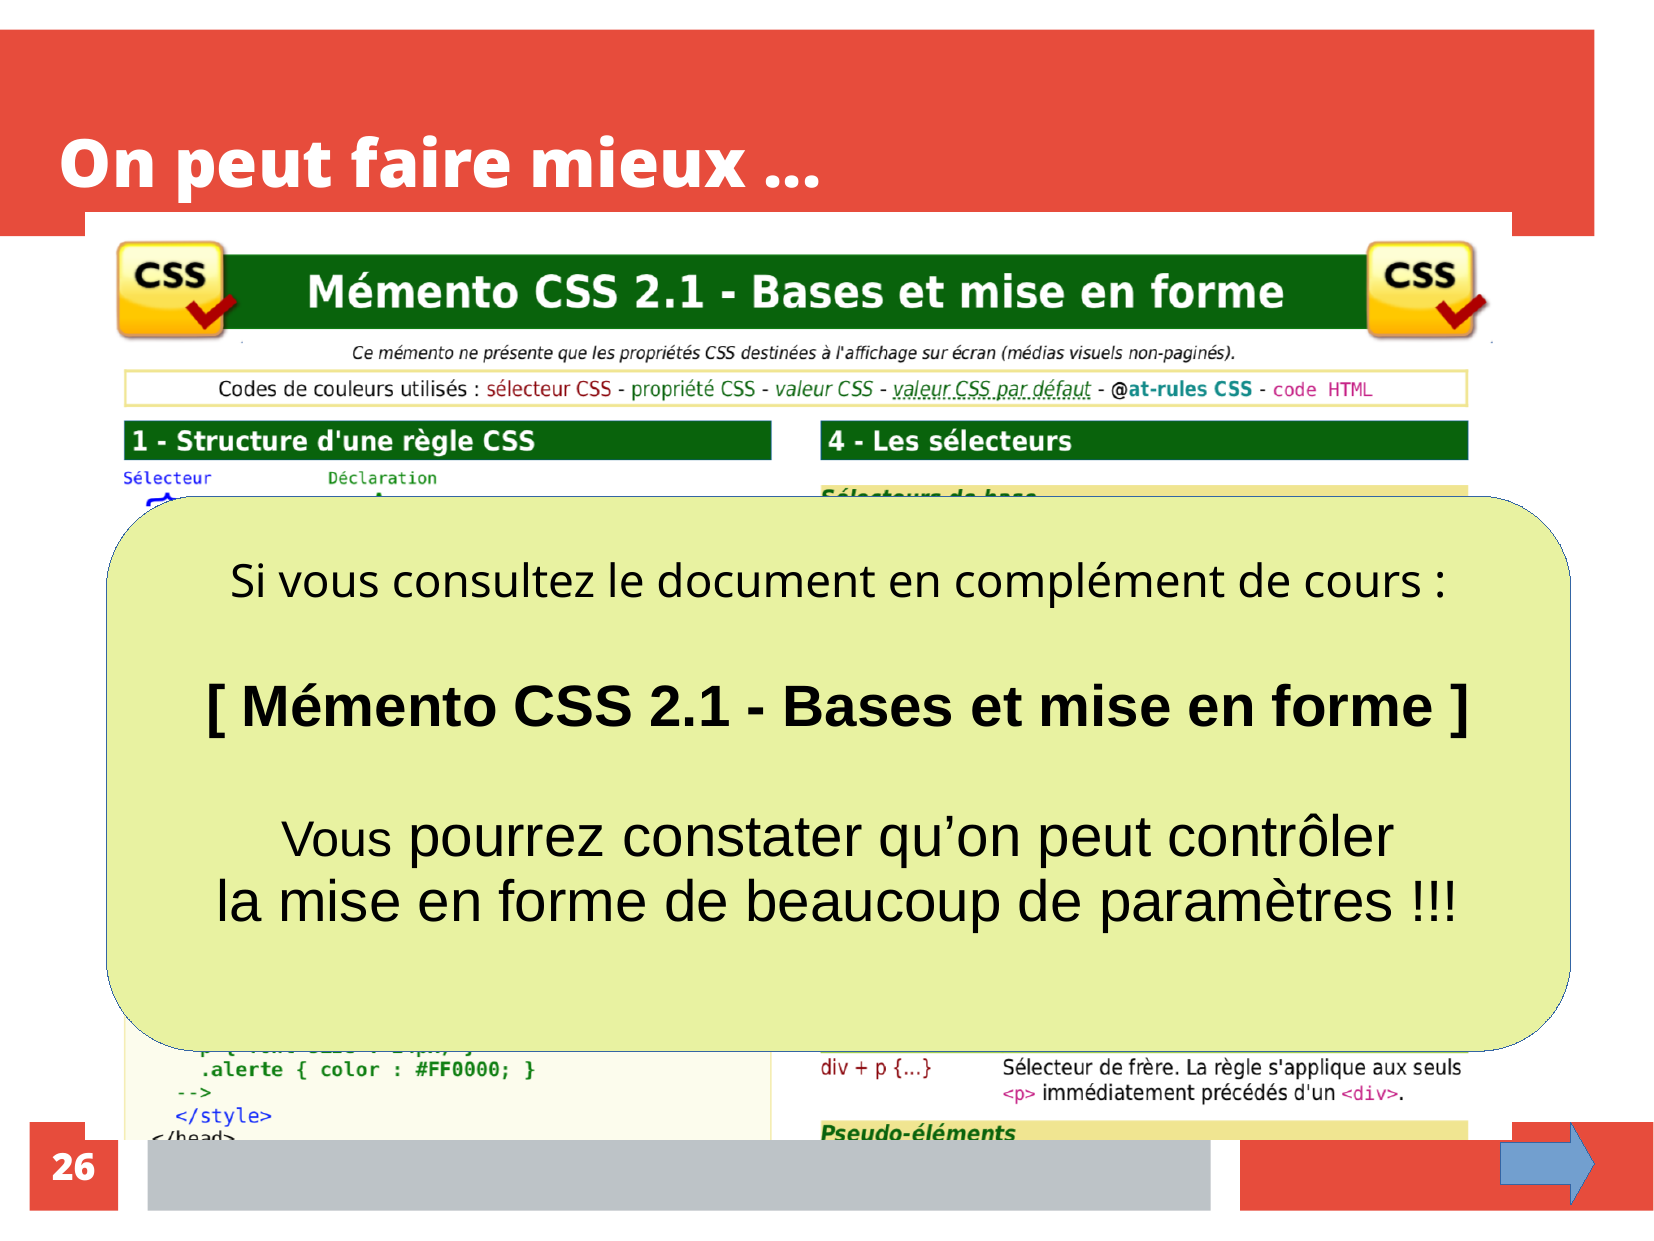

# On peut faire mieux ...
Si vous consultez le document en complément de cours :
[ Mémento CSS 2.1 - Bases et mise en forme ]
Vous pourrez constater qu’on peut contrôler
la mise en forme de beaucoup de paramètres !!!
26